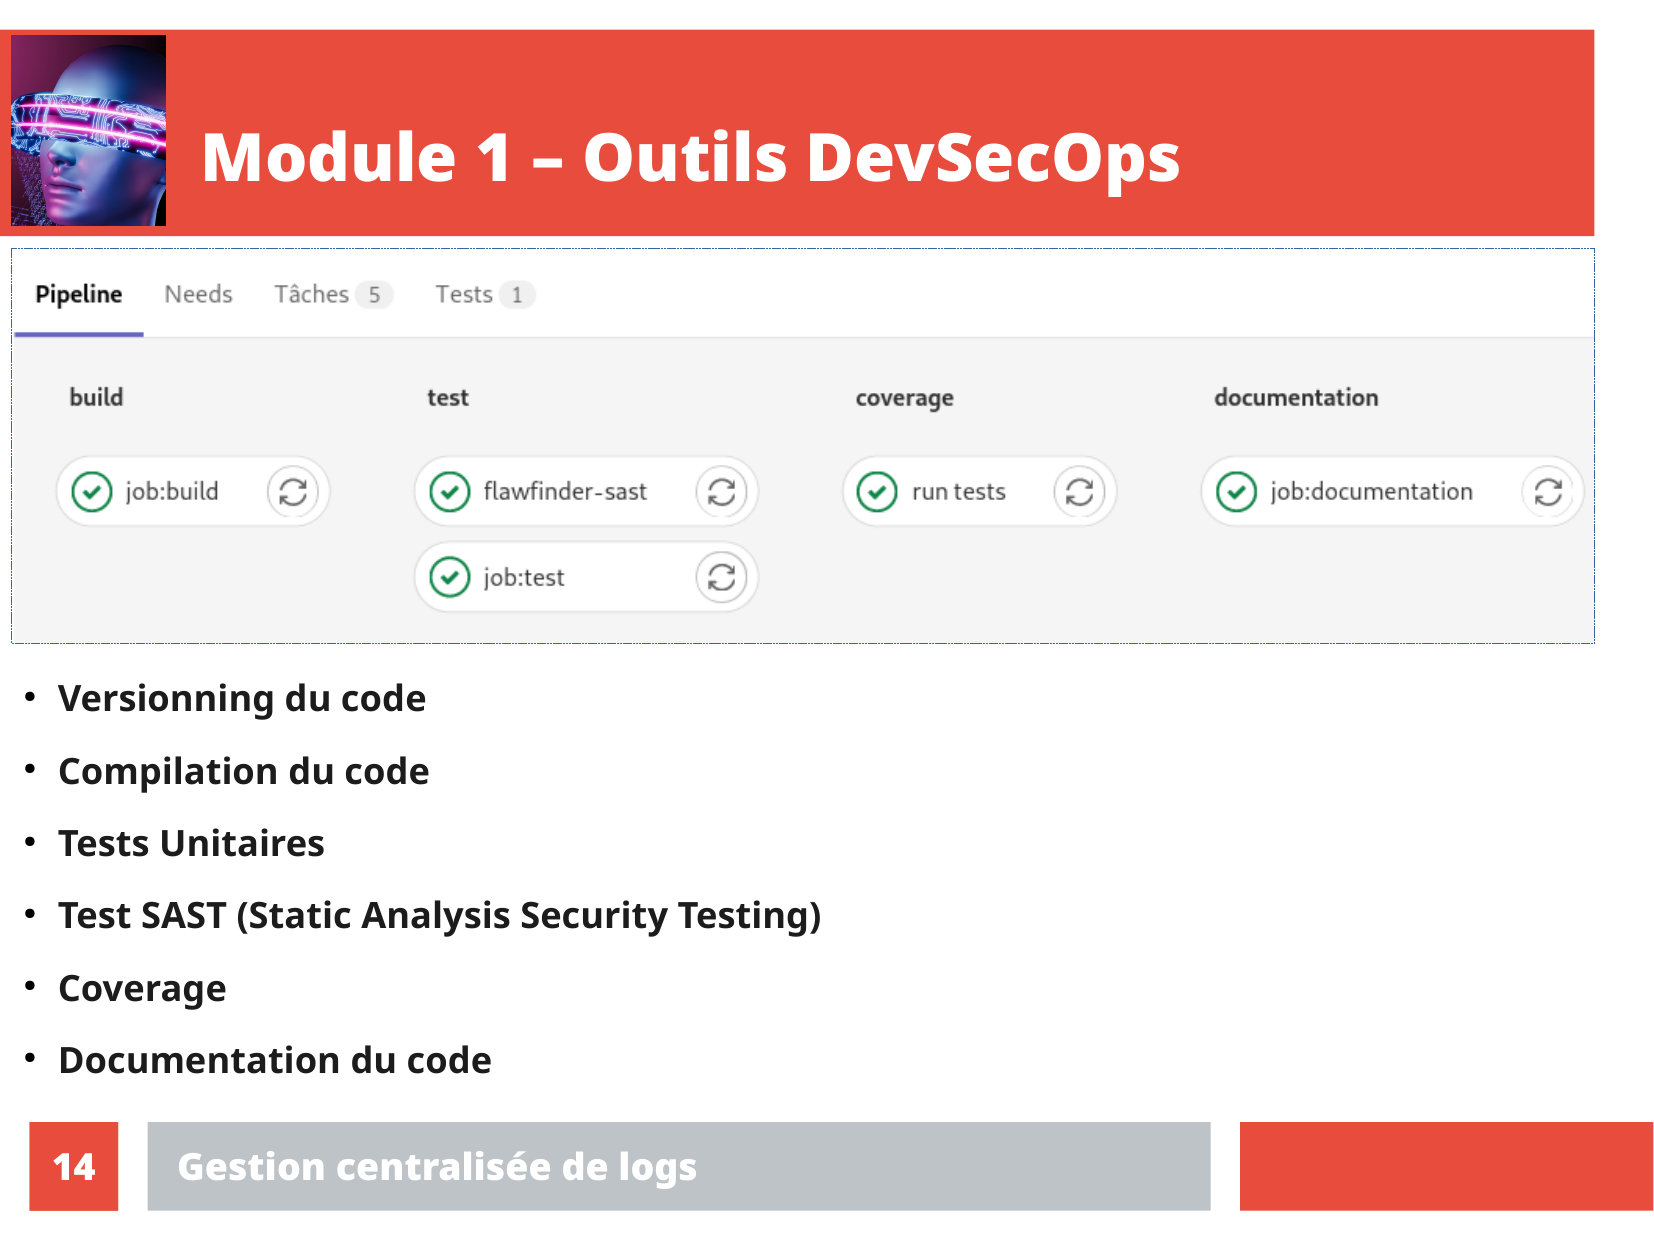

# Module 1 – Outils DevSecOps
Versionning du code
Compilation du code
Tests Unitaires
Test SAST (Static Analysis Security Testing)
Coverage
Documentation du code
14
Gestion centralisée de logs